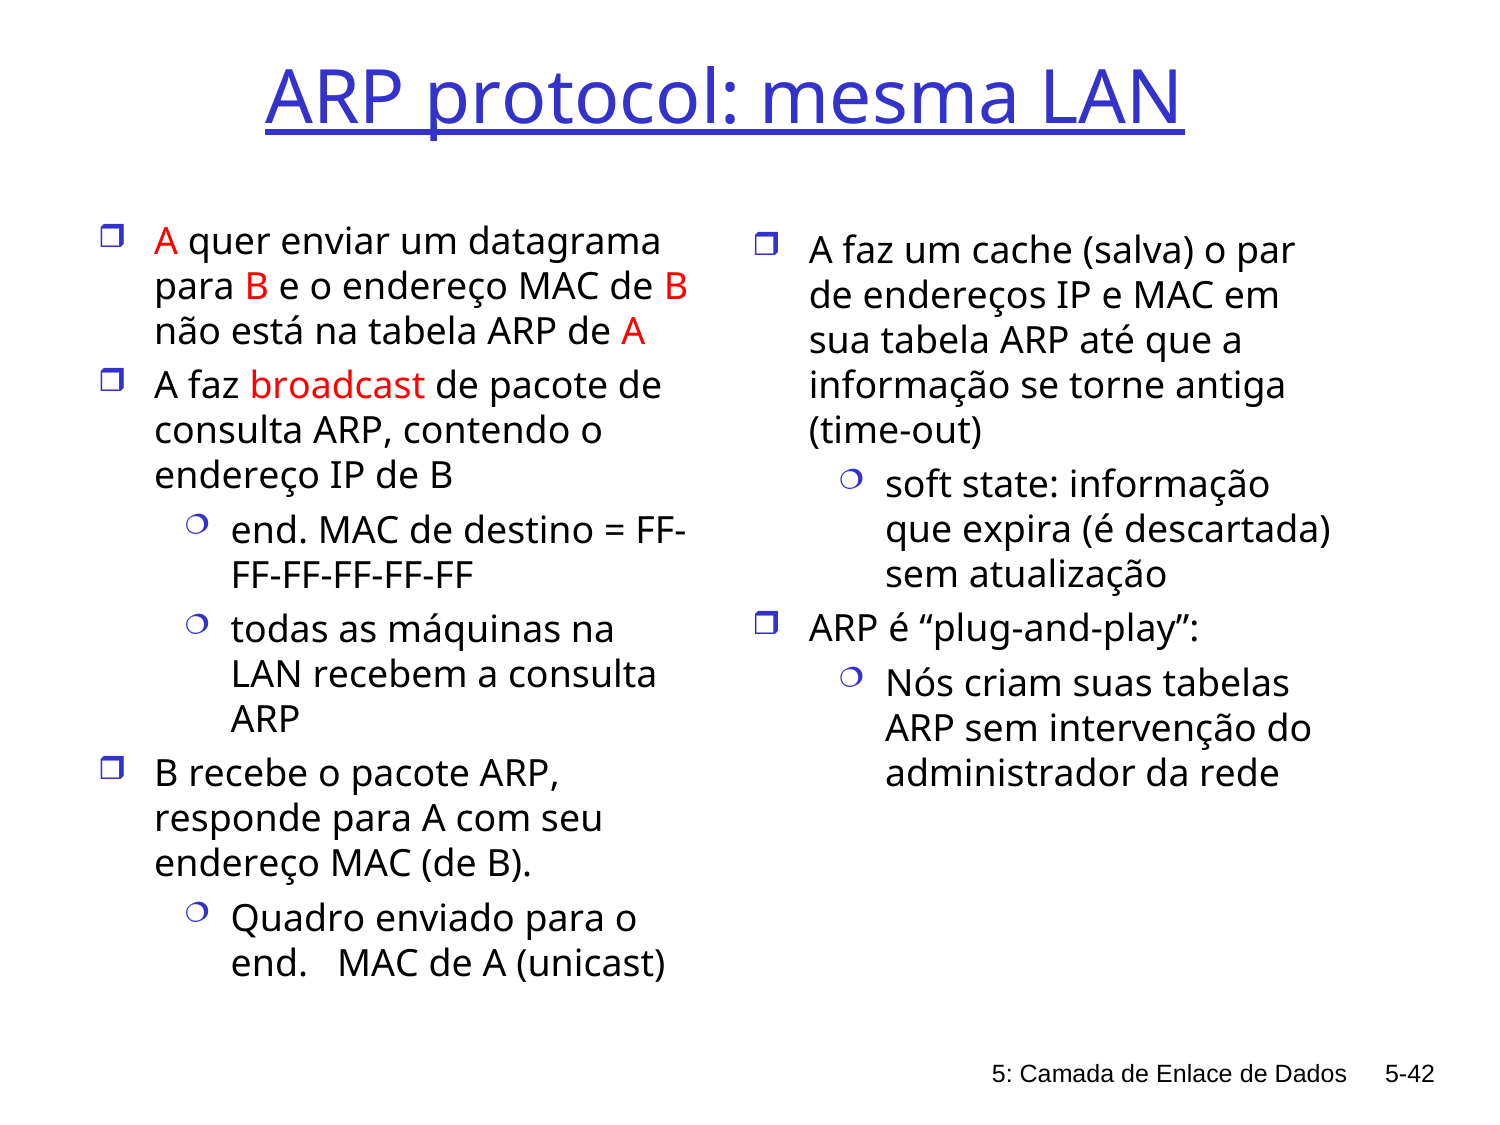

# ARP protocol: mesma LAN
A quer enviar um datagrama para B e o endereço MAC de B não está na tabela ARP de A
A faz broadcast de pacote de consulta ARP, contendo o endereço IP de B
end. MAC de destino = FF-FF-FF-FF-FF-FF
todas as máquinas na LAN recebem a consulta ARP
B recebe o pacote ARP, responde para A com seu endereço MAC (de B).
Quadro enviado para o end. MAC de A (unicast)
A faz um cache (salva) o par de endereços IP e MAC em sua tabela ARP até que a informação se torne antiga (time-out)
soft state: informação que expira (é descartada) sem atualização
ARP é “plug-and-play”:
Nós criam suas tabelas ARP sem intervenção do administrador da rede
5: Camada de Enlace de Dados